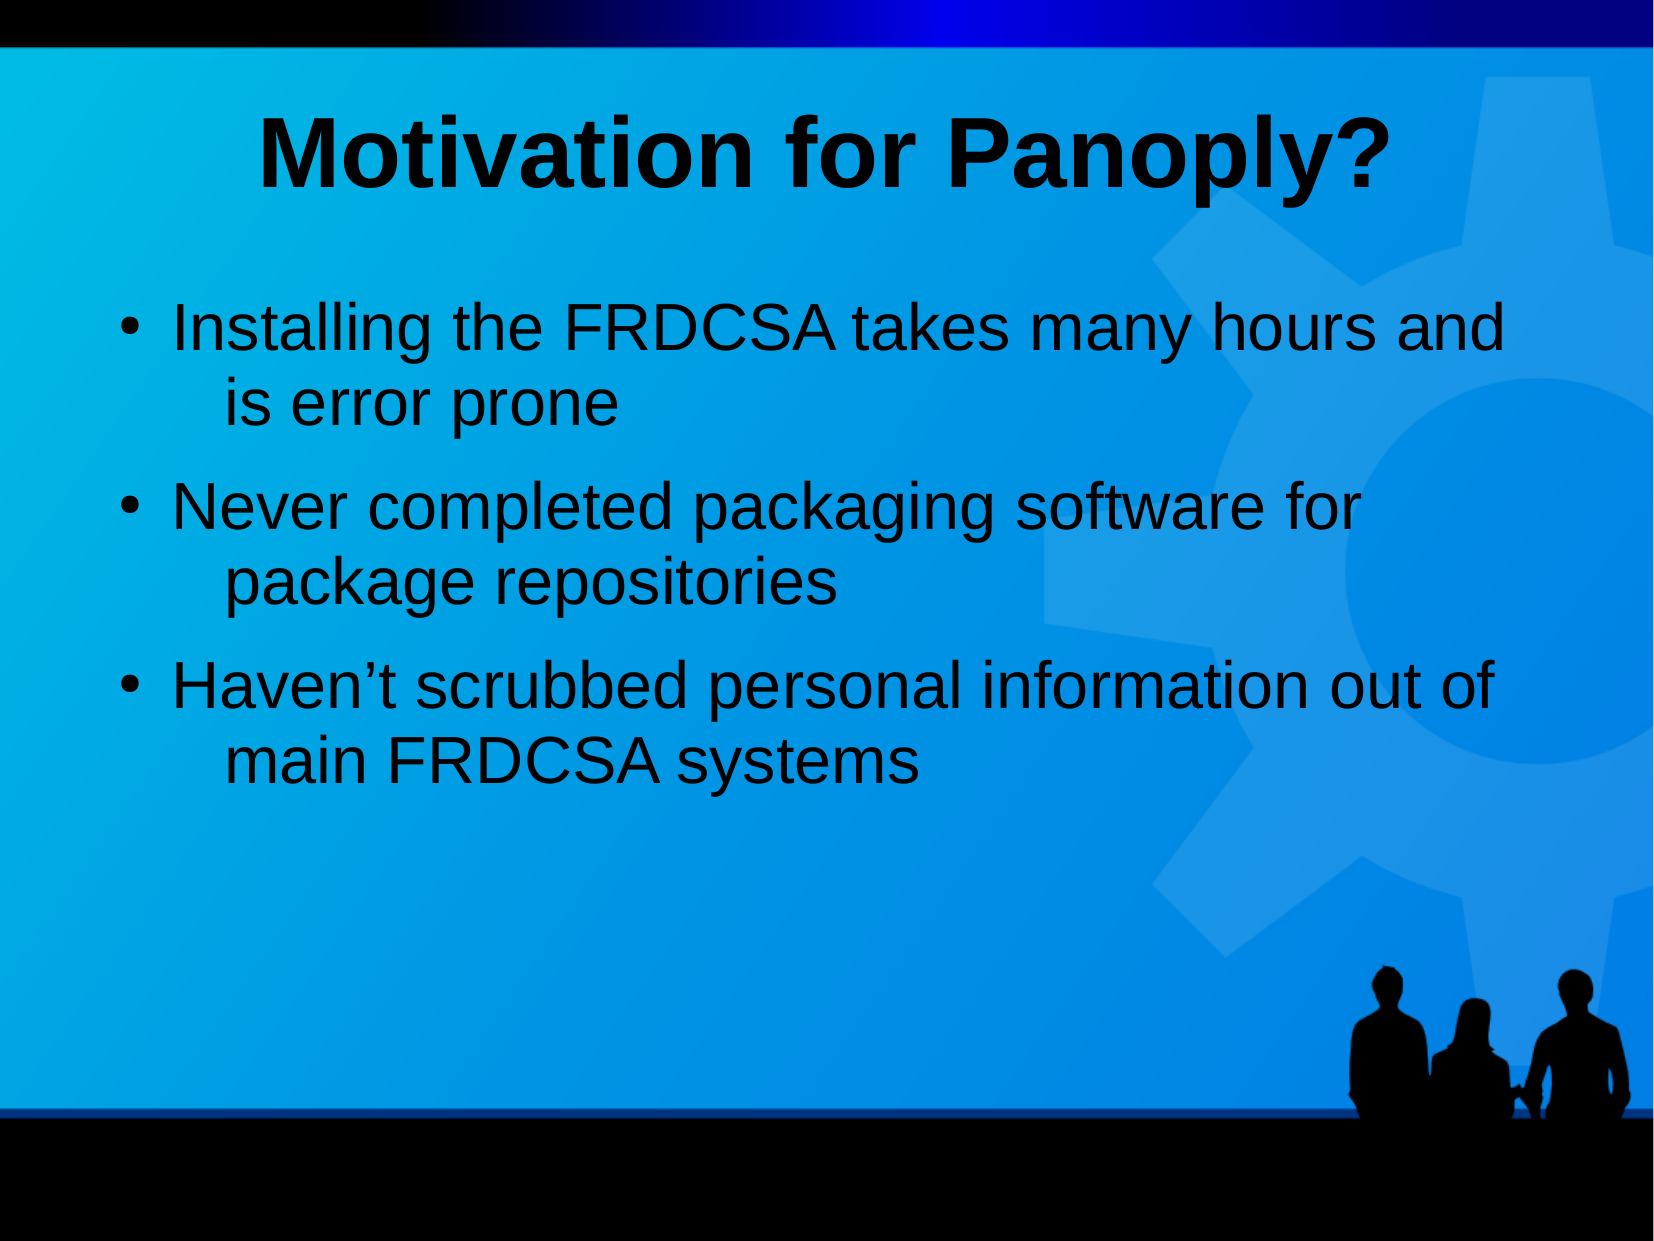

# Motivation for Panoply?
Installing the FRDCSA takes many hours and is error prone
Never completed packaging software for package repositories
Haven’t scrubbed personal information out of main FRDCSA systems